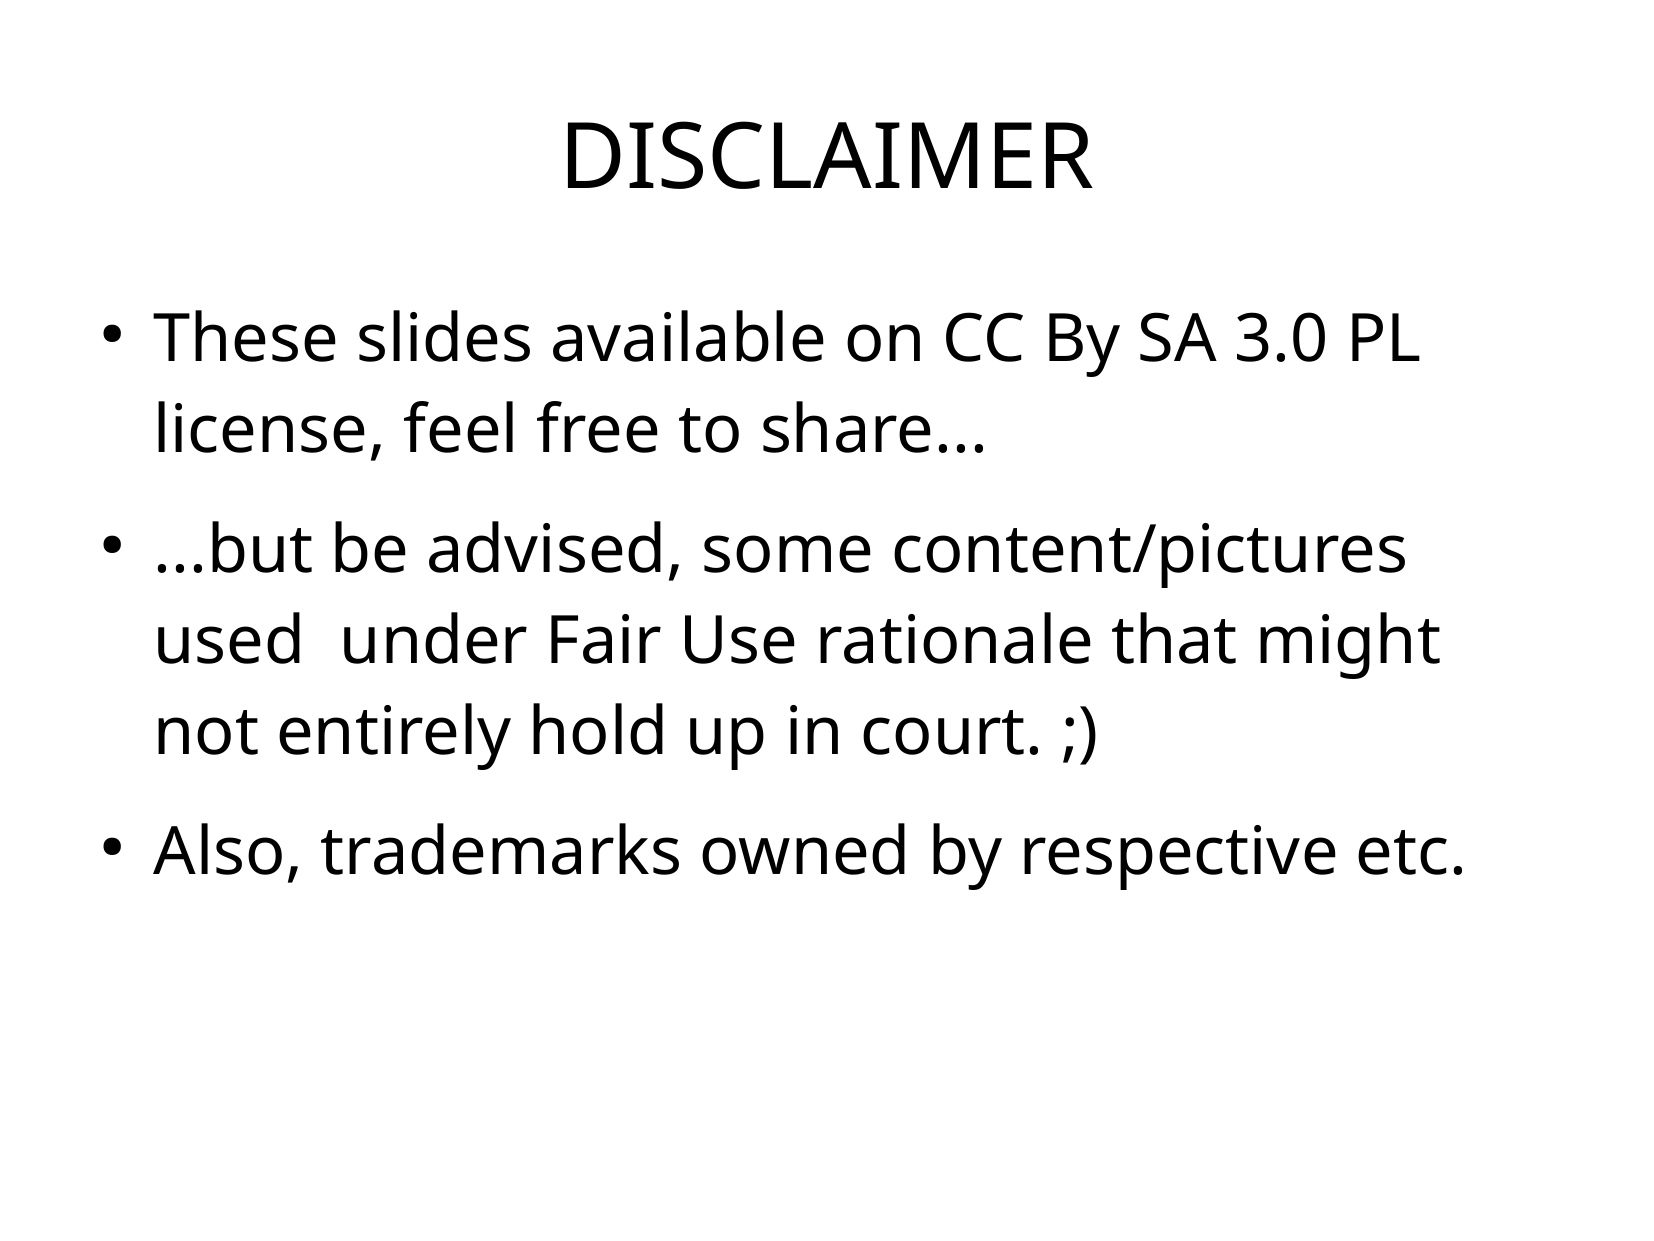

# DISCLAIMER
These slides available on CC By SA 3.0 PL license, feel free to share...
...but be advised, some content/pictures used under Fair Use rationale that might not entirely hold up in court. ;)
Also, trademarks owned by respective etc.